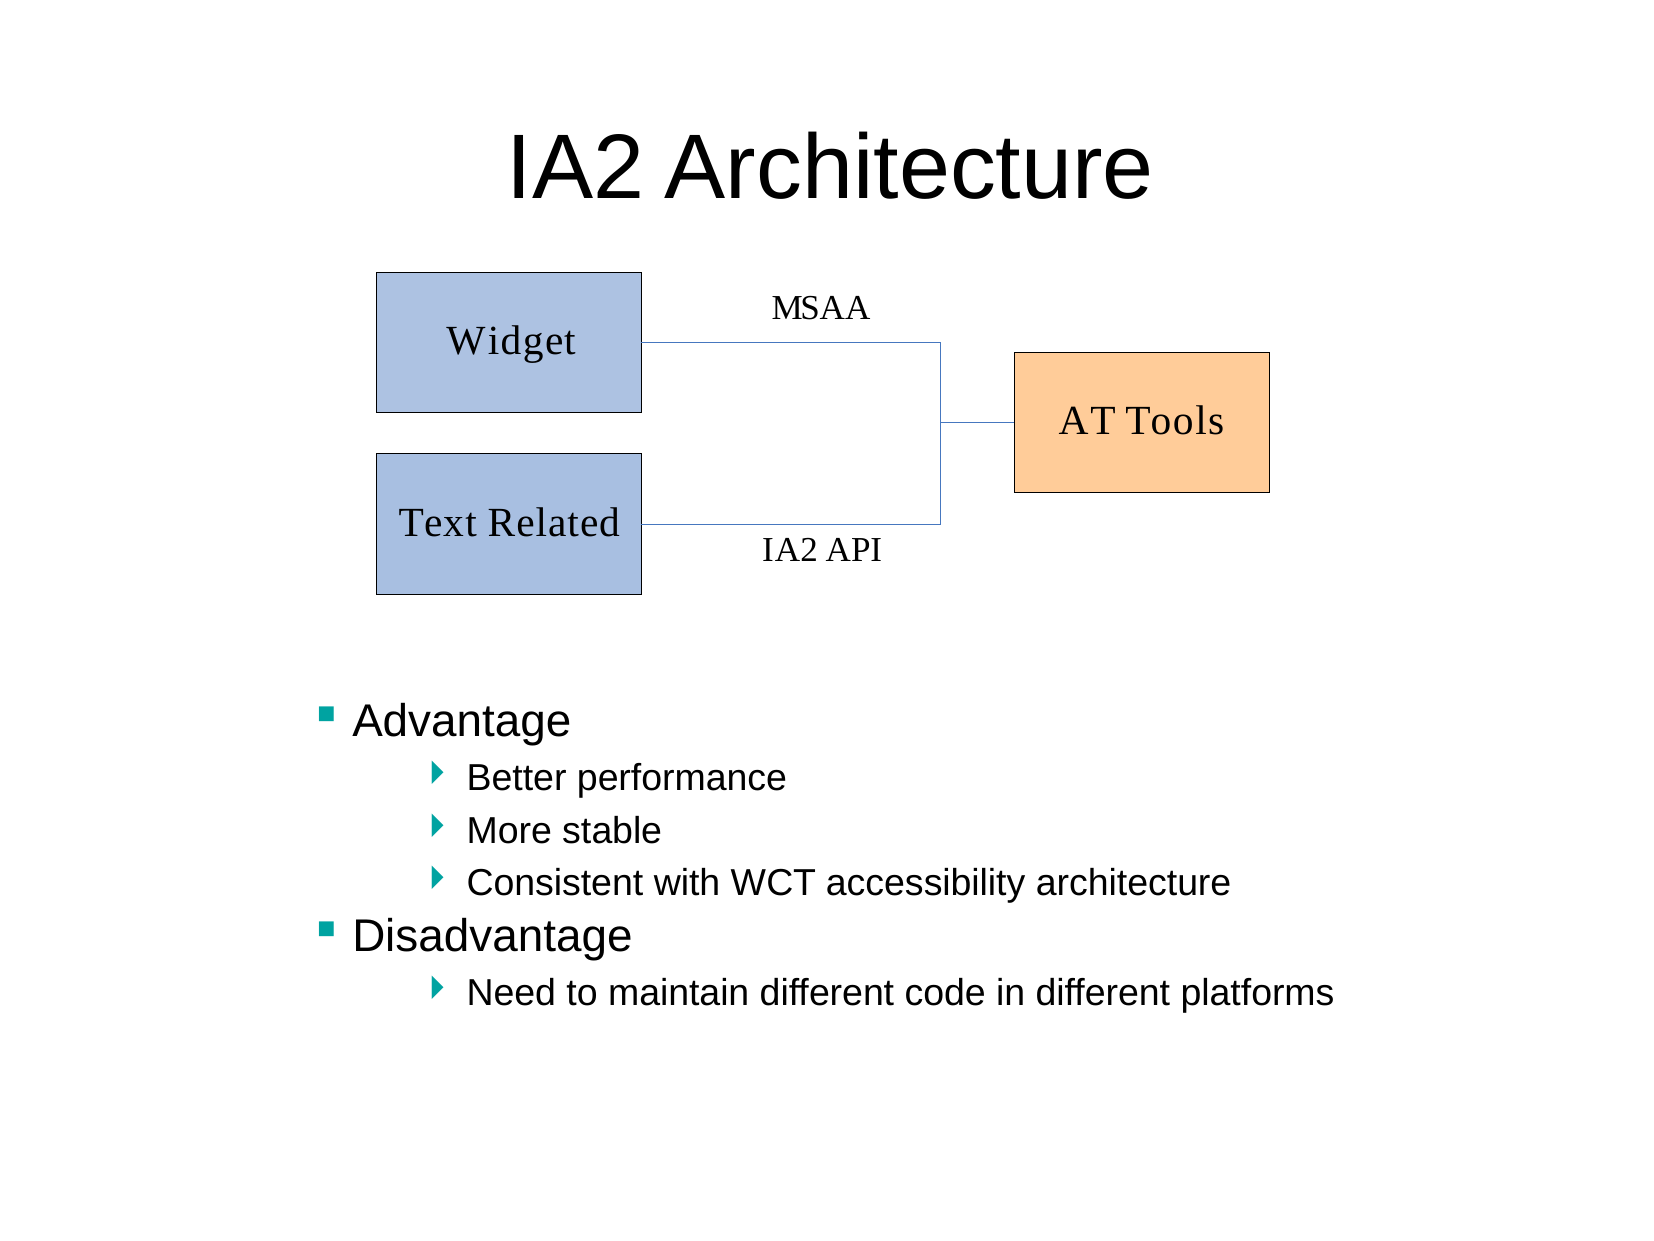

# IA2 Architecture
Advantage
Better performance
More stable
Consistent with WCT accessibility architecture
Disadvantage
Need to maintain different code in different platforms